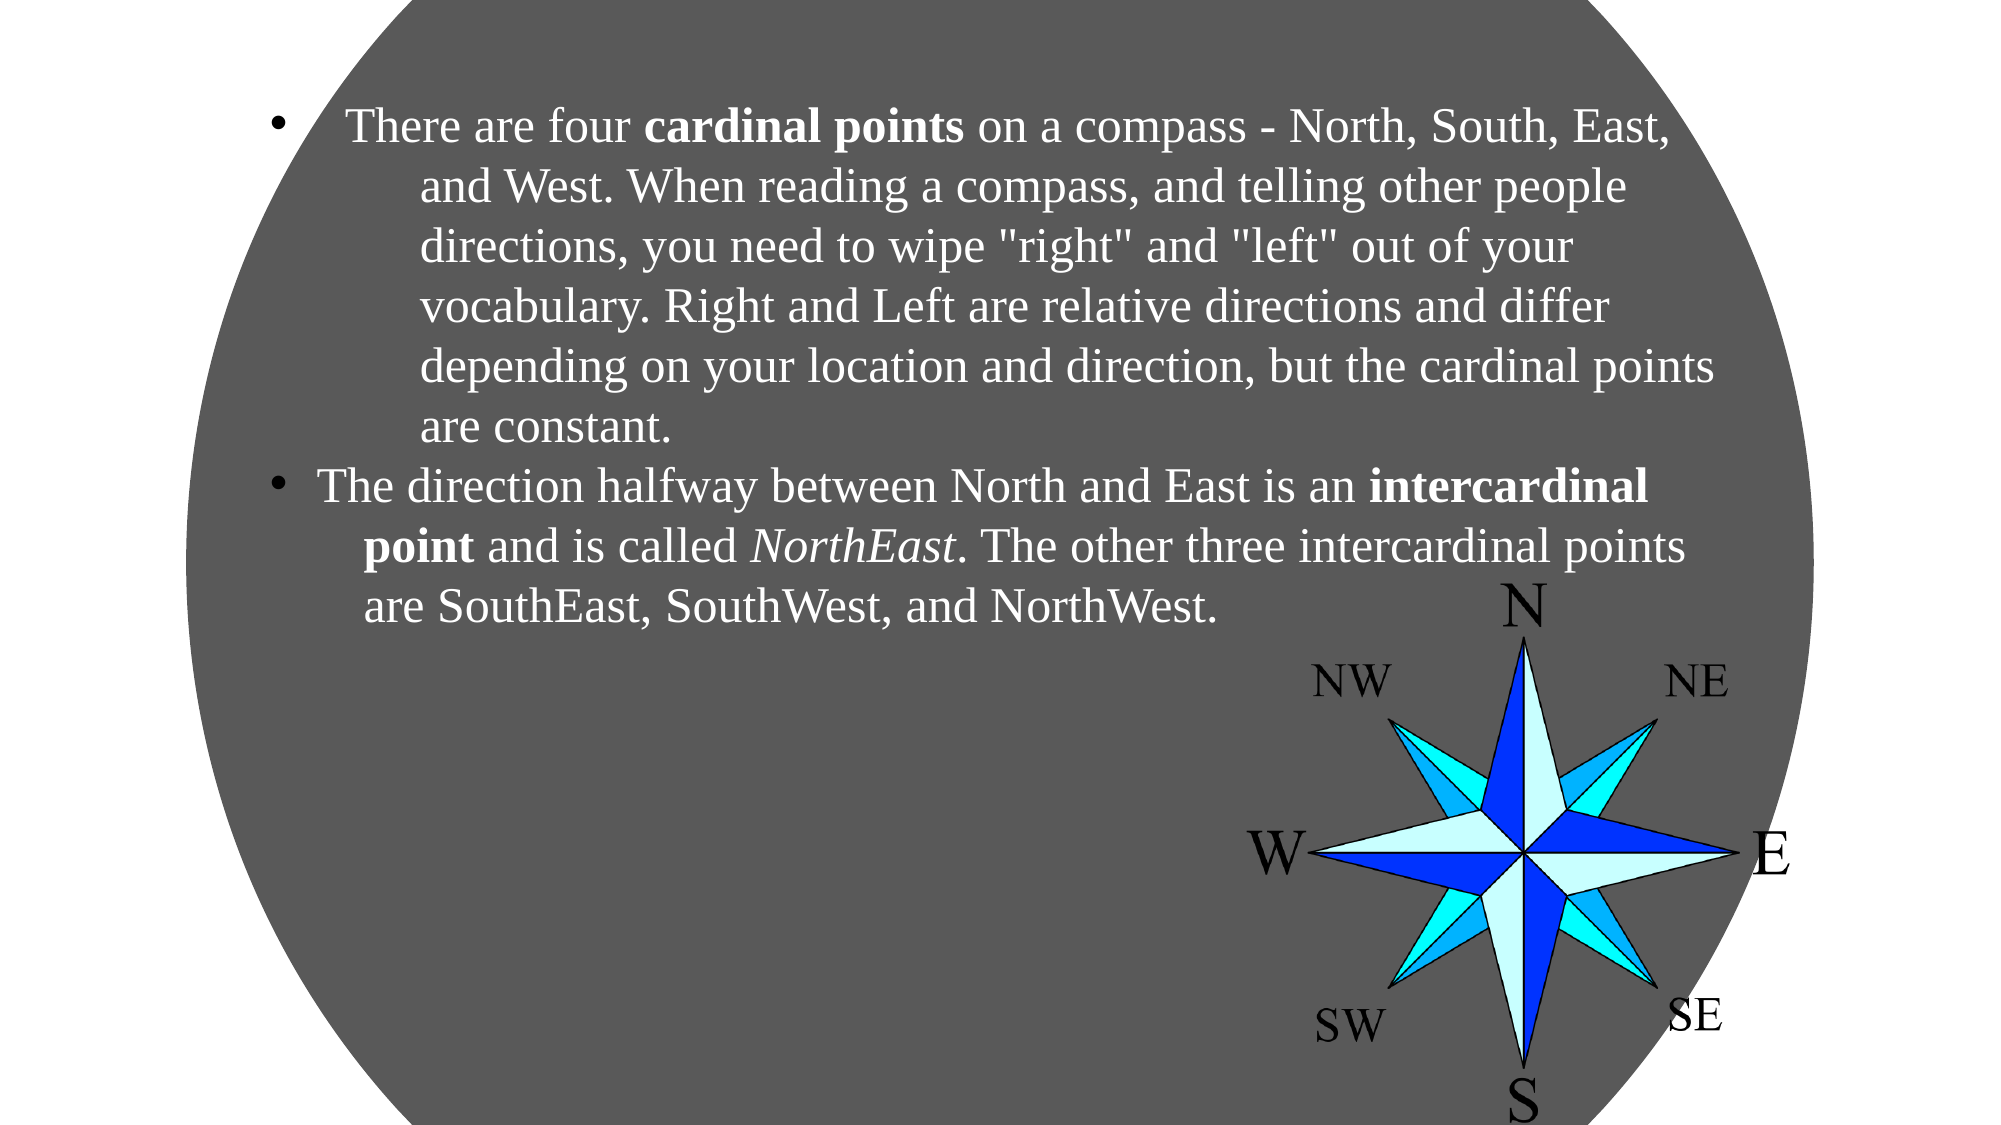

There are four cardinal points on a compass - North, South, East, and West. When reading a compass, and telling other people directions, you need to wipe "right" and "left" out of your vocabulary. Right and Left are relative directions and differ depending on your location and direction, but the cardinal points are constant.
The direction halfway between North and East is an intercardinal point and is called NorthEast. The other three intercardinal points are SouthEast, SouthWest, and NorthWest.